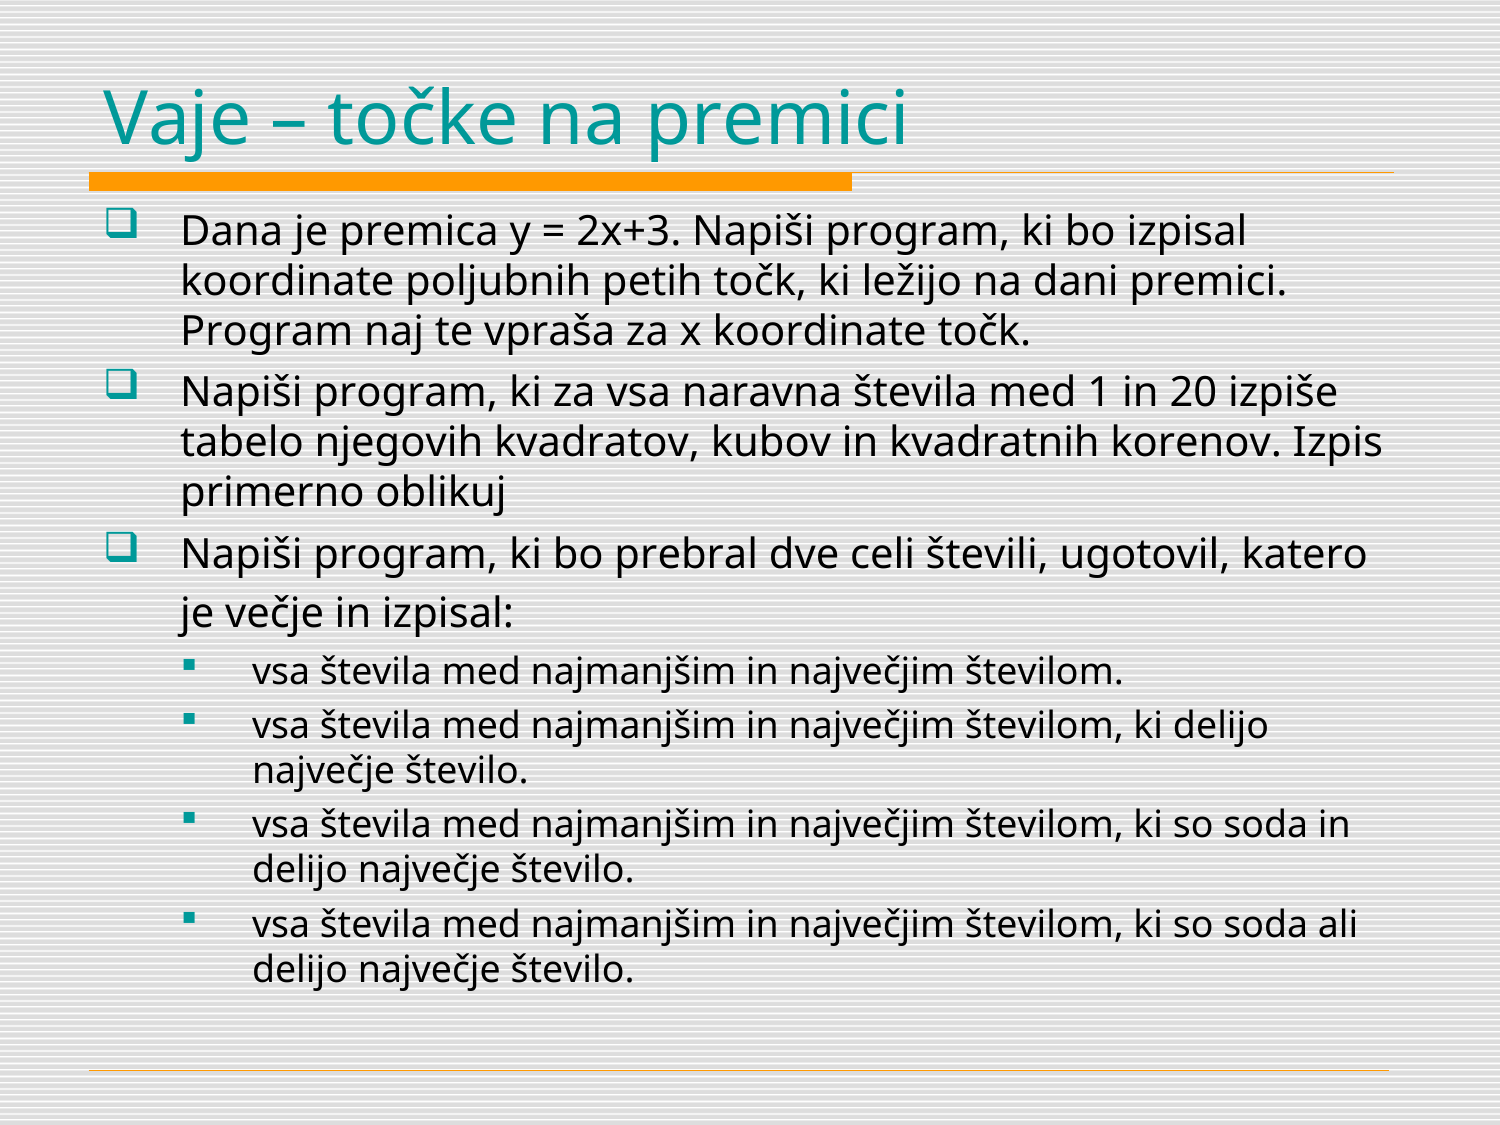

# Vaje – točke na premici
Dana je premica y = 2x+3. Napiši program, ki bo izpisal koordinate poljubnih petih točk, ki ležijo na dani premici. Program naj te vpraša za x koordinate točk.
Napiši program, ki za vsa naravna števila med 1 in 20 izpiše tabelo njegovih kvadratov, kubov in kvadratnih korenov. Izpis primerno oblikuj
Napiši program, ki bo prebral dve celi števili, ugotovil, katero je večje in izpisal:
vsa števila med najmanjšim in največjim številom.
vsa števila med najmanjšim in največjim številom, ki delijo največje število.
vsa števila med najmanjšim in največjim številom, ki so soda in delijo največje število.
vsa števila med najmanjšim in največjim številom, ki so soda ali delijo največje število.